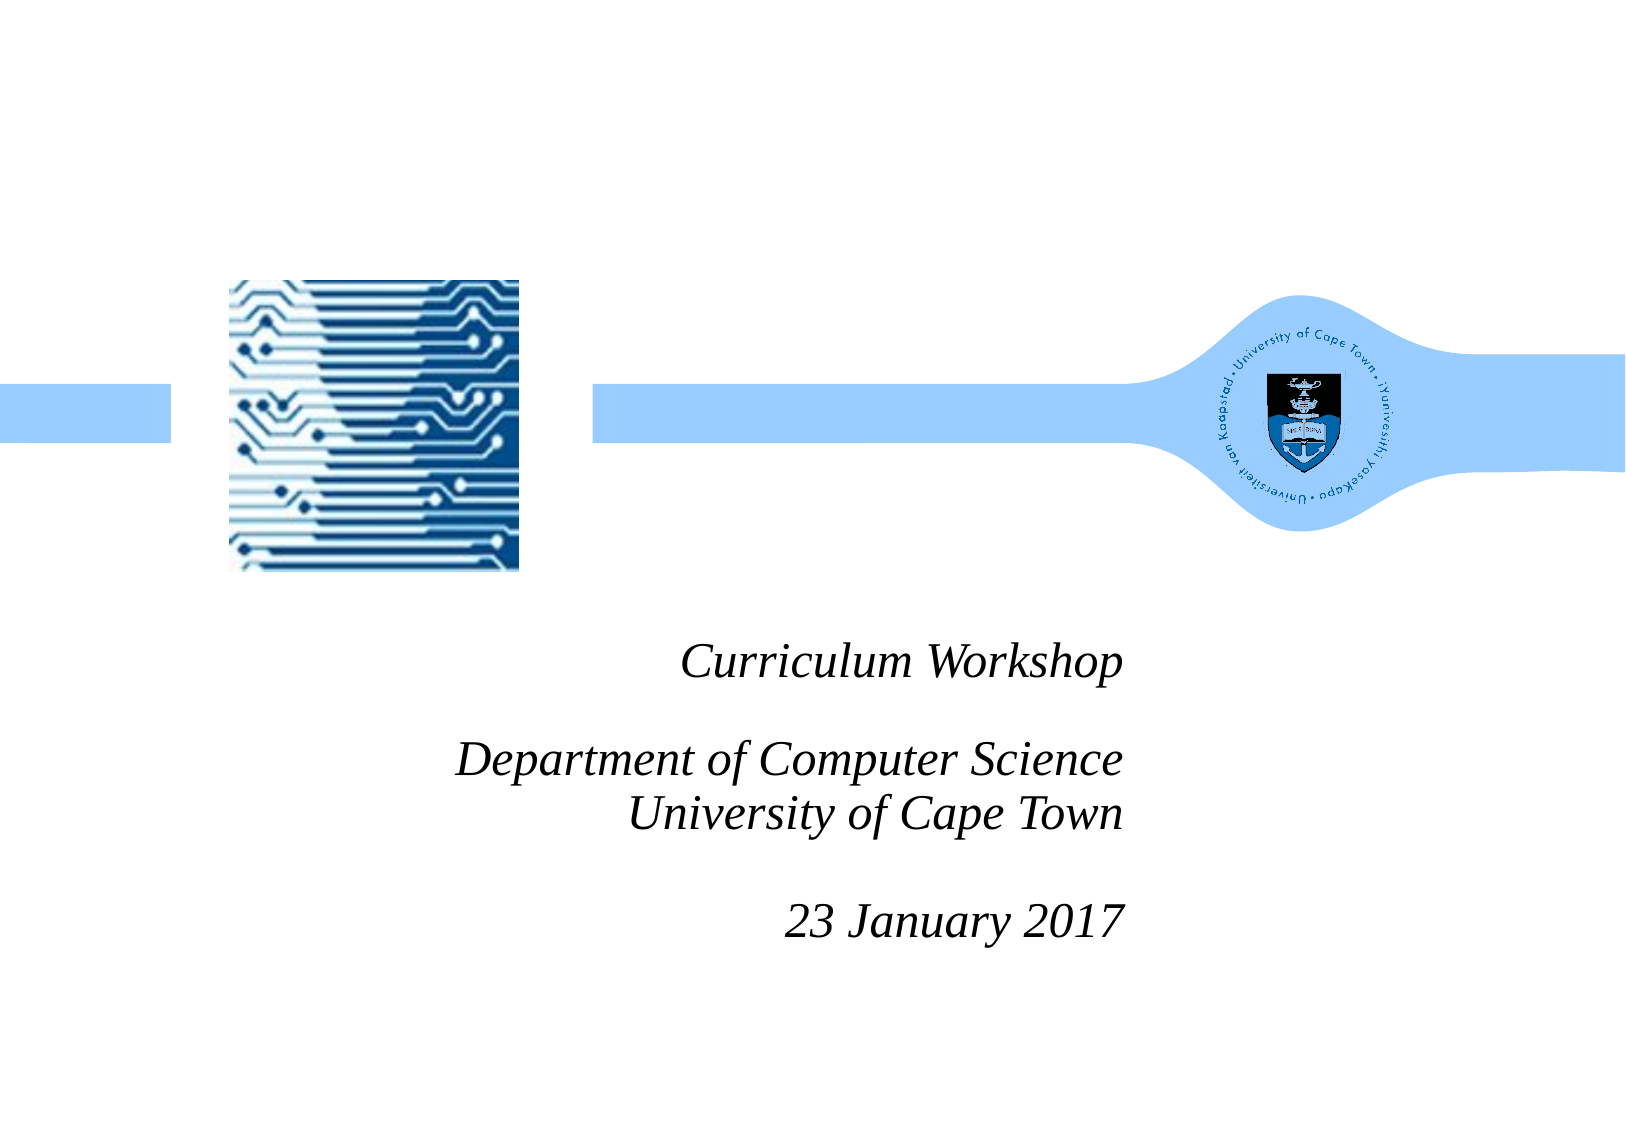

Curriculum Workshop
Department of Computer Science
University of Cape Town
23 January 2017